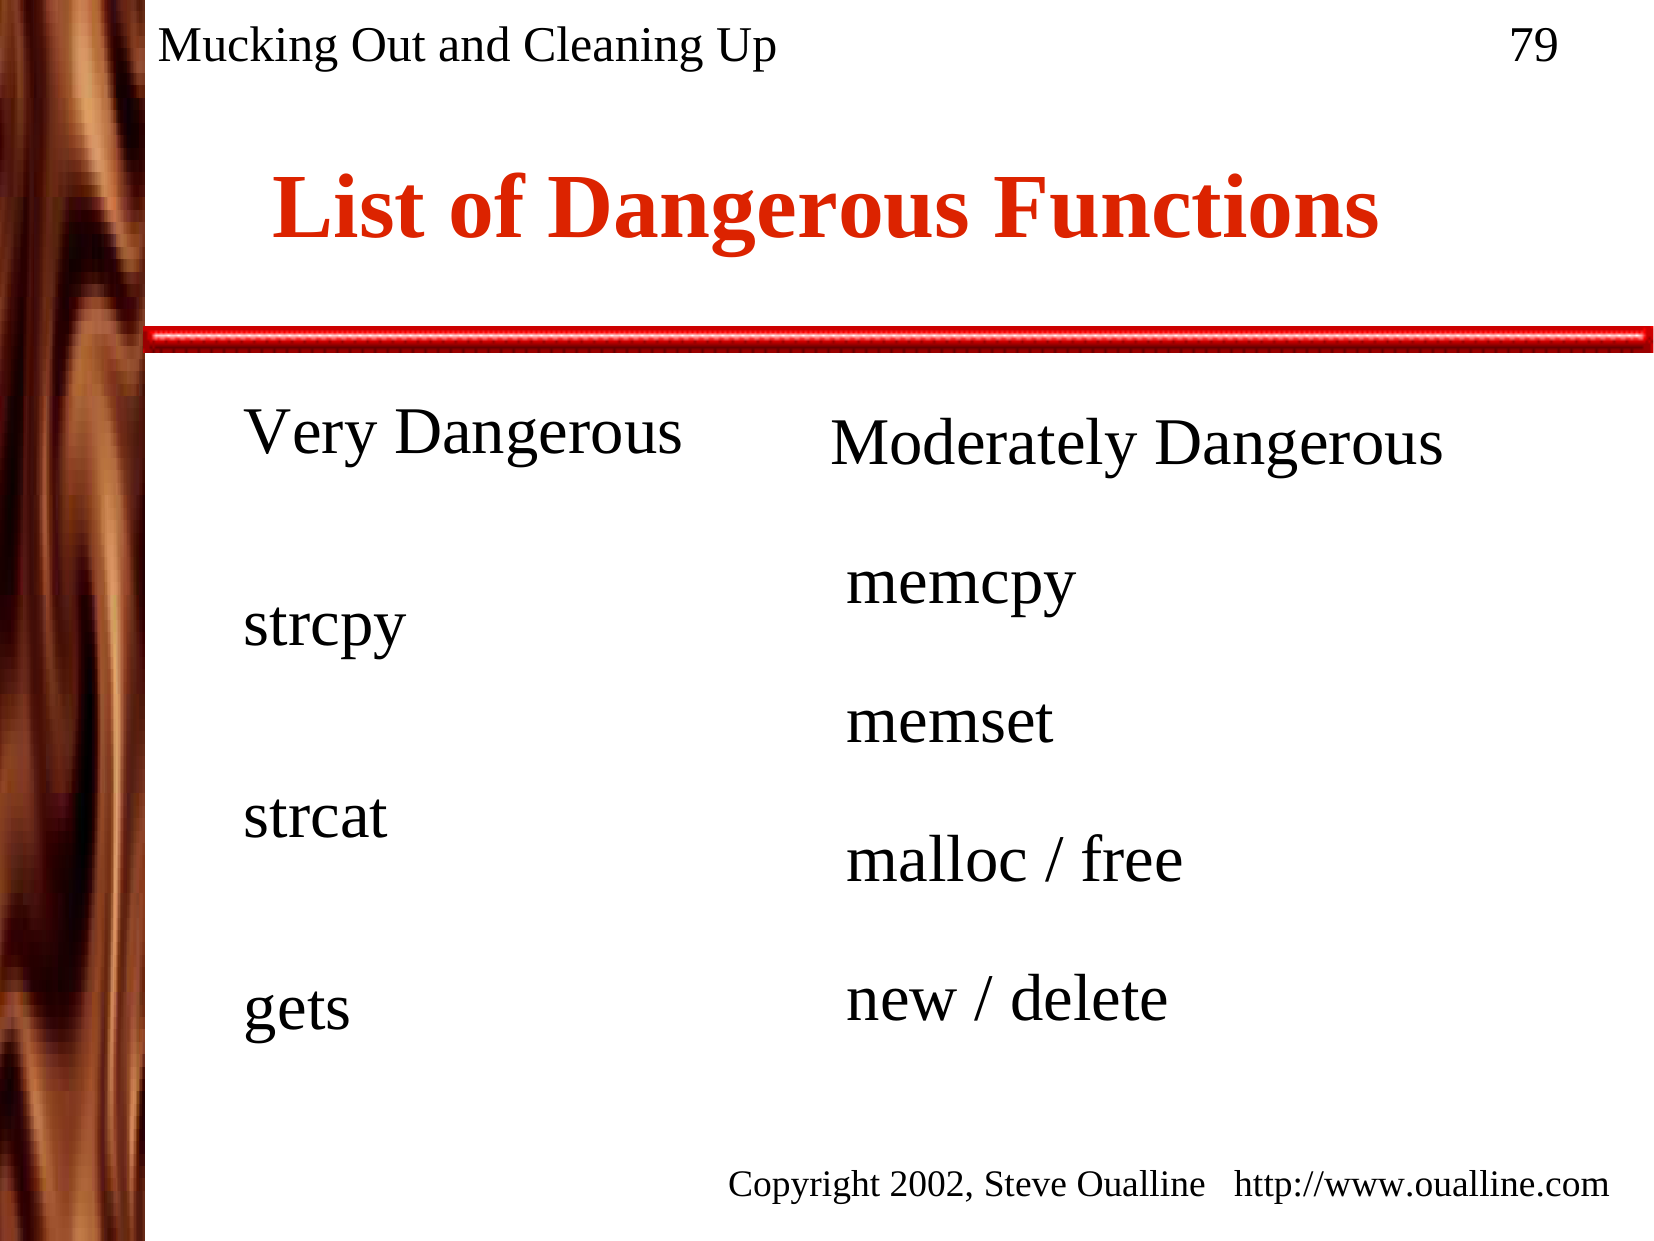

# List of Dangerous Functions
Very Dangerous
strcpy
strcat
gets
Moderately Dangerous
 memcpy
 memset
 malloc / free
 new / delete